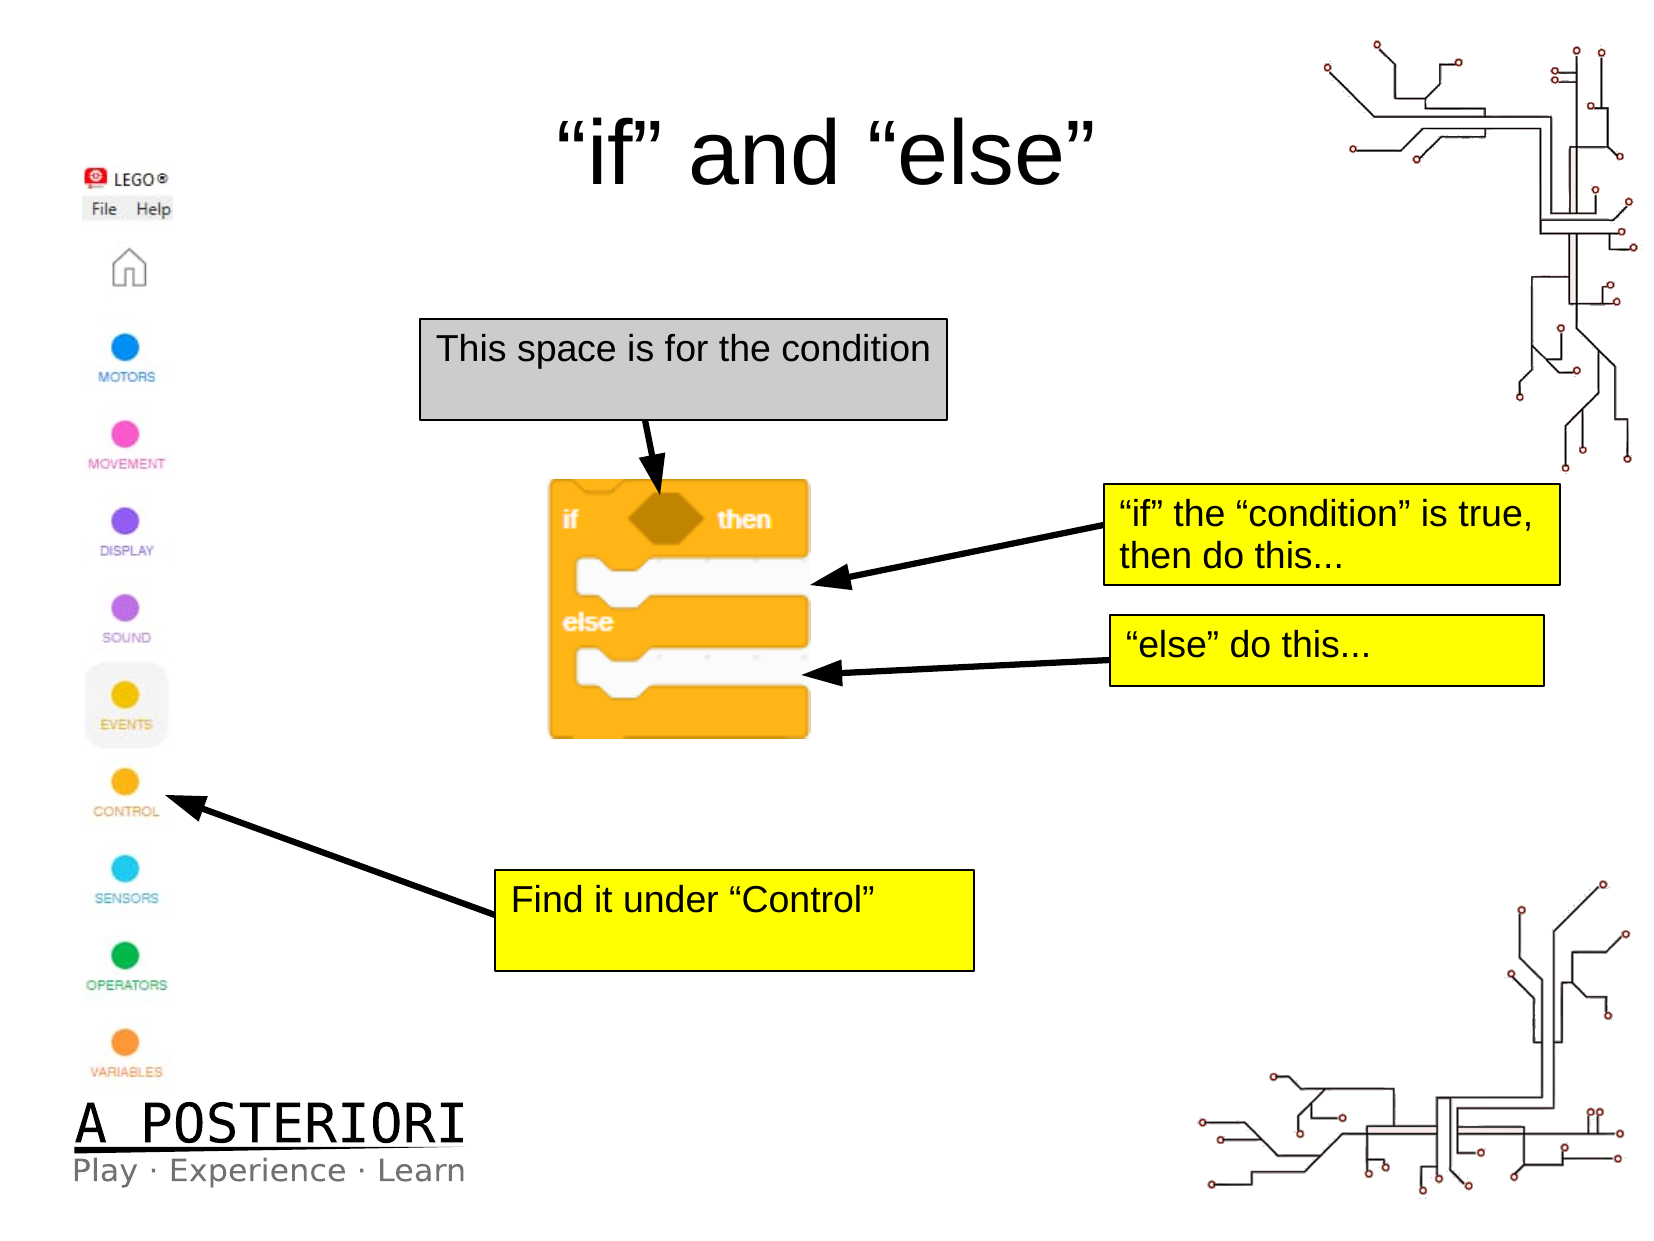

# “if” and “else”
This space is for the condition
“if” the “condition” is true,
then do this...
“else” do this...
Find it under “Control”